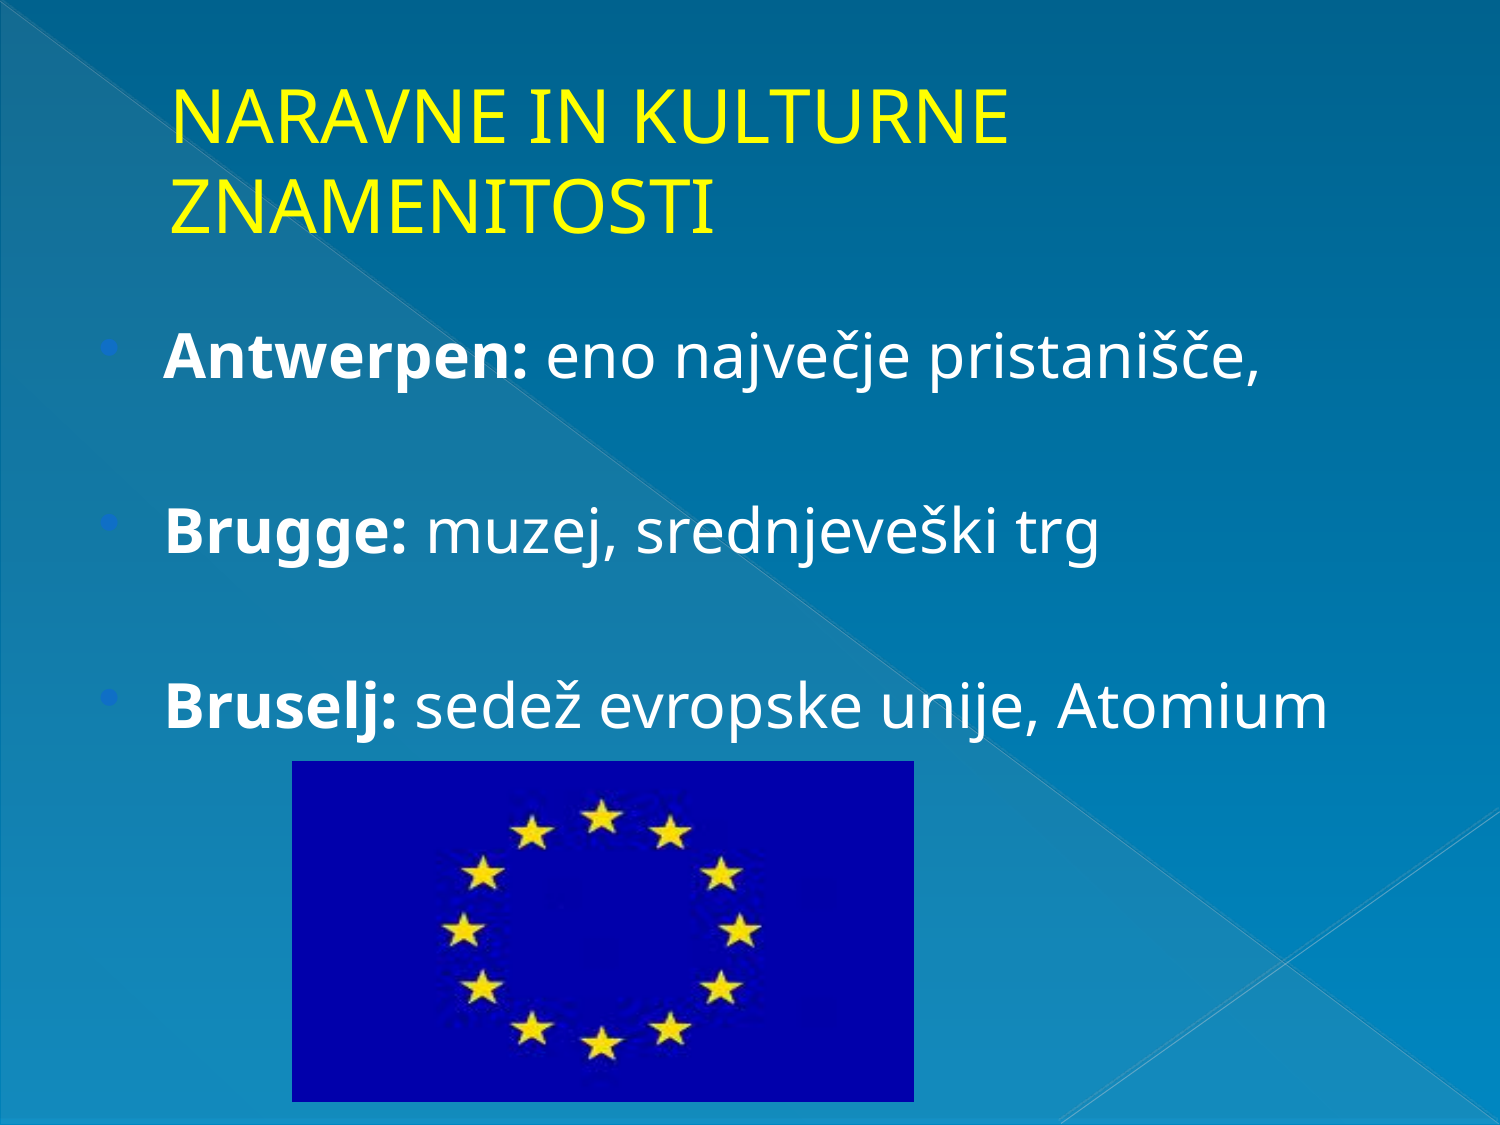

# NARAVNE IN KULTURNE ZNAMENITOSTI
Antwerpen: eno največje pristanišče,
Brugge: muzej, srednjeveški trg
Bruselj: sedež evropske unije, Atomium